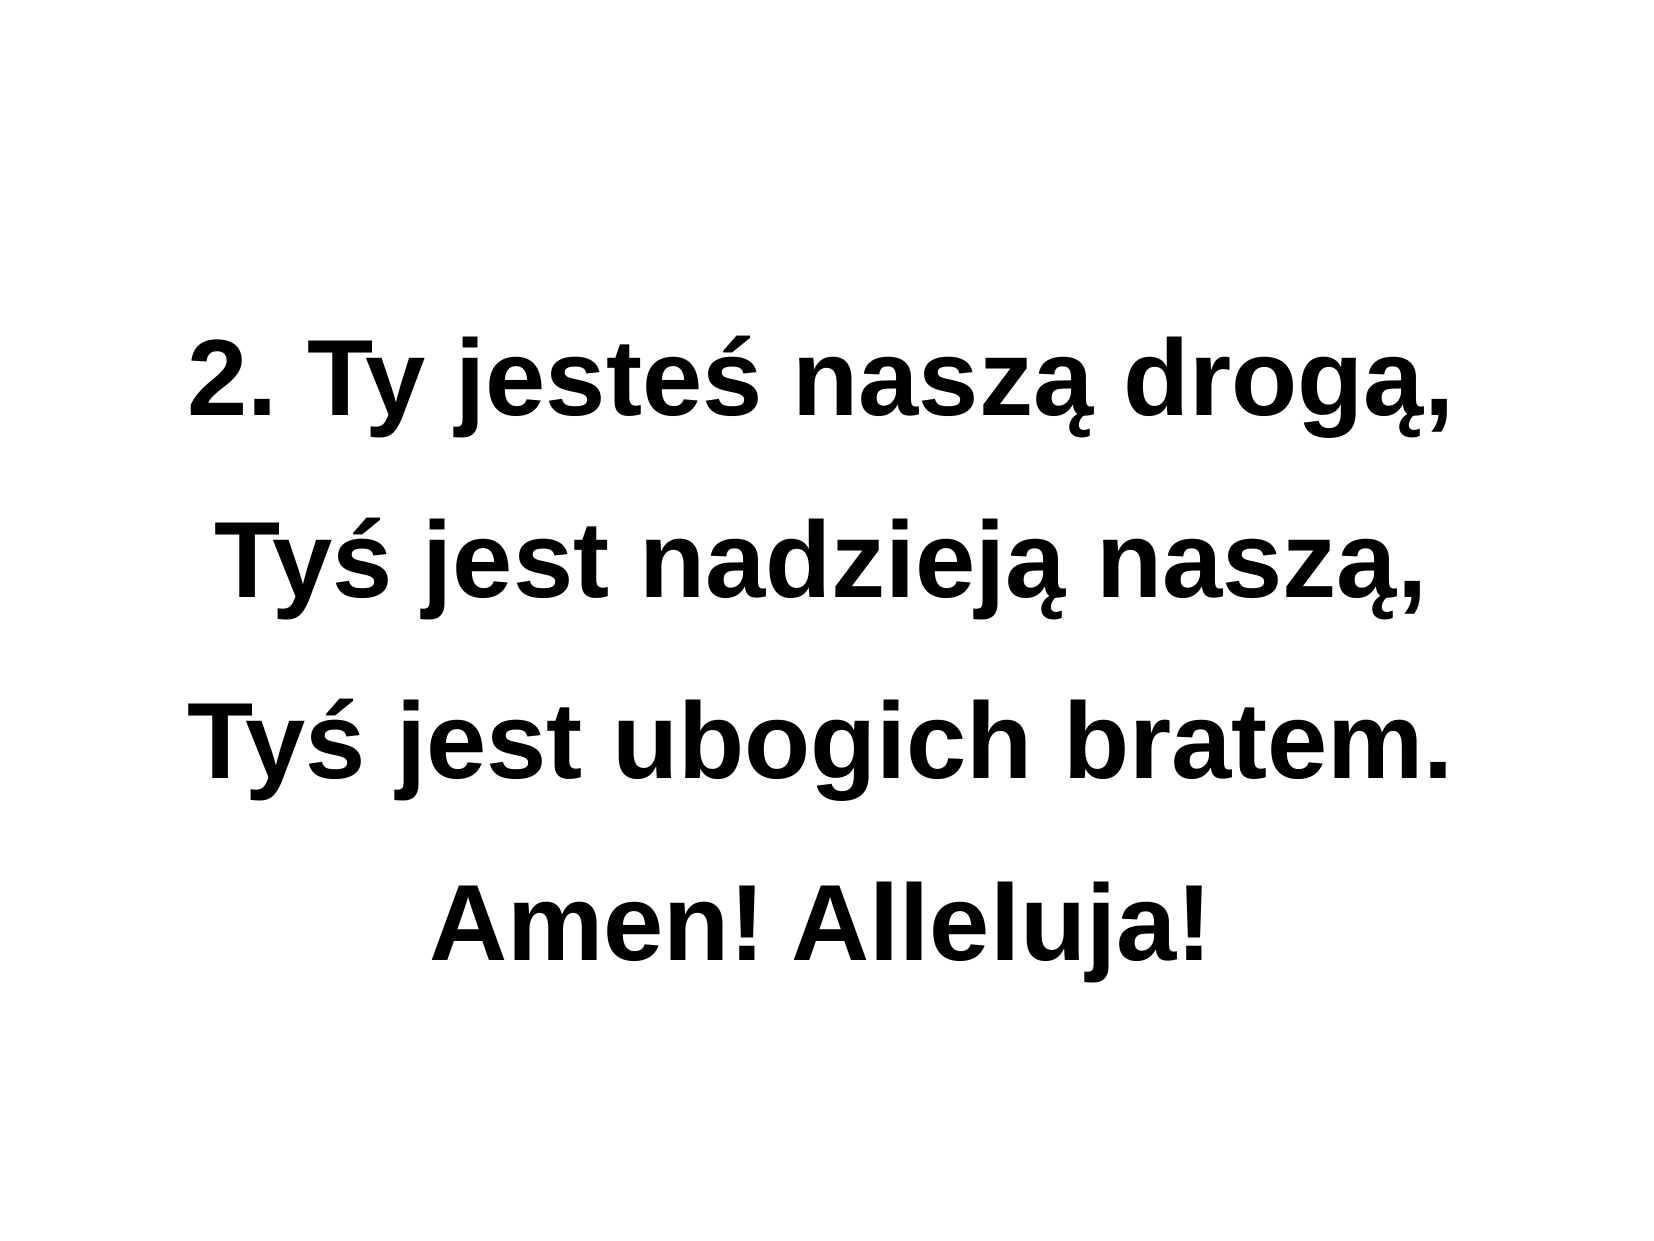

# 2. Ty jesteś naszą drogą,
Tyś jest nadzieją naszą,
Tyś jest ubogich bratem.
Amen! Alleluja!